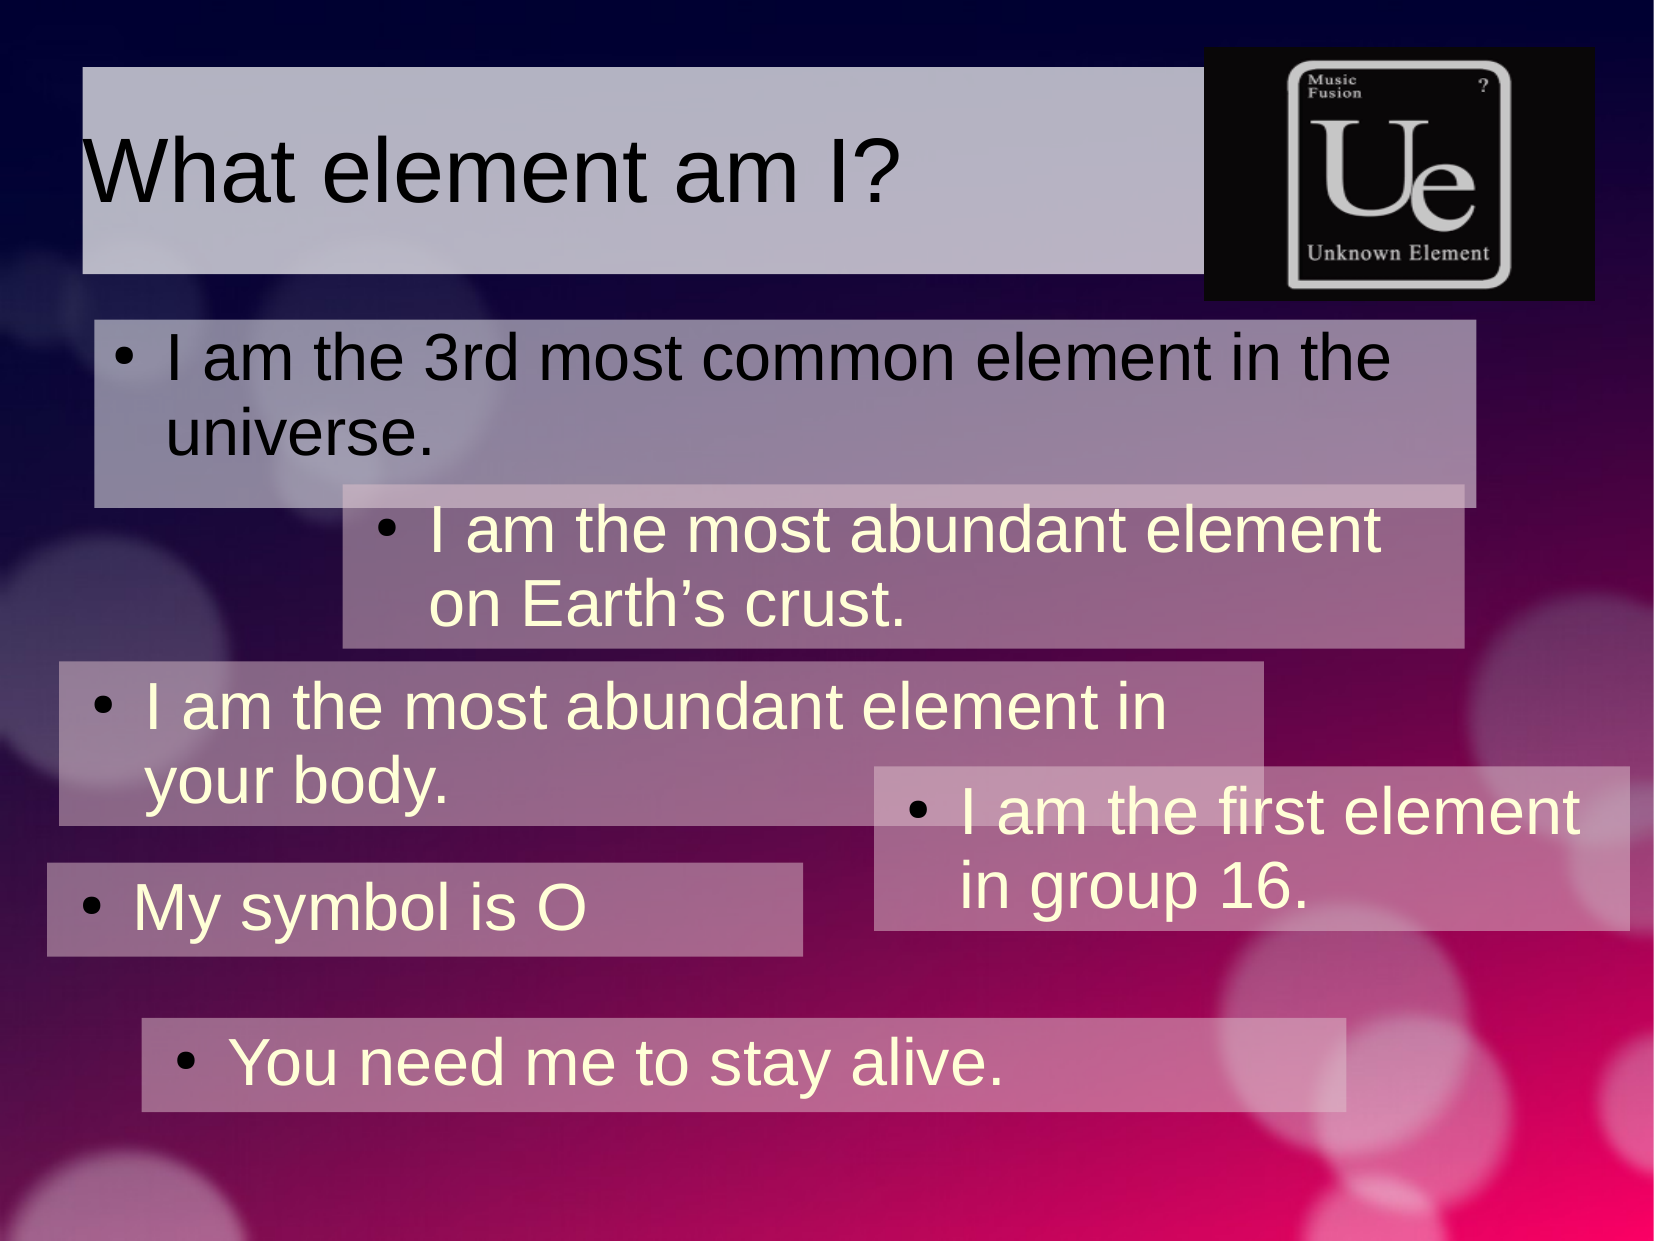

# What element am I?
I am the 3rd most common element in the universe.
I am the most abundant element on Earth’s crust.
I am the most abundant element in your body.
I am the first element in group 16.
My symbol is O
You need me to stay alive.